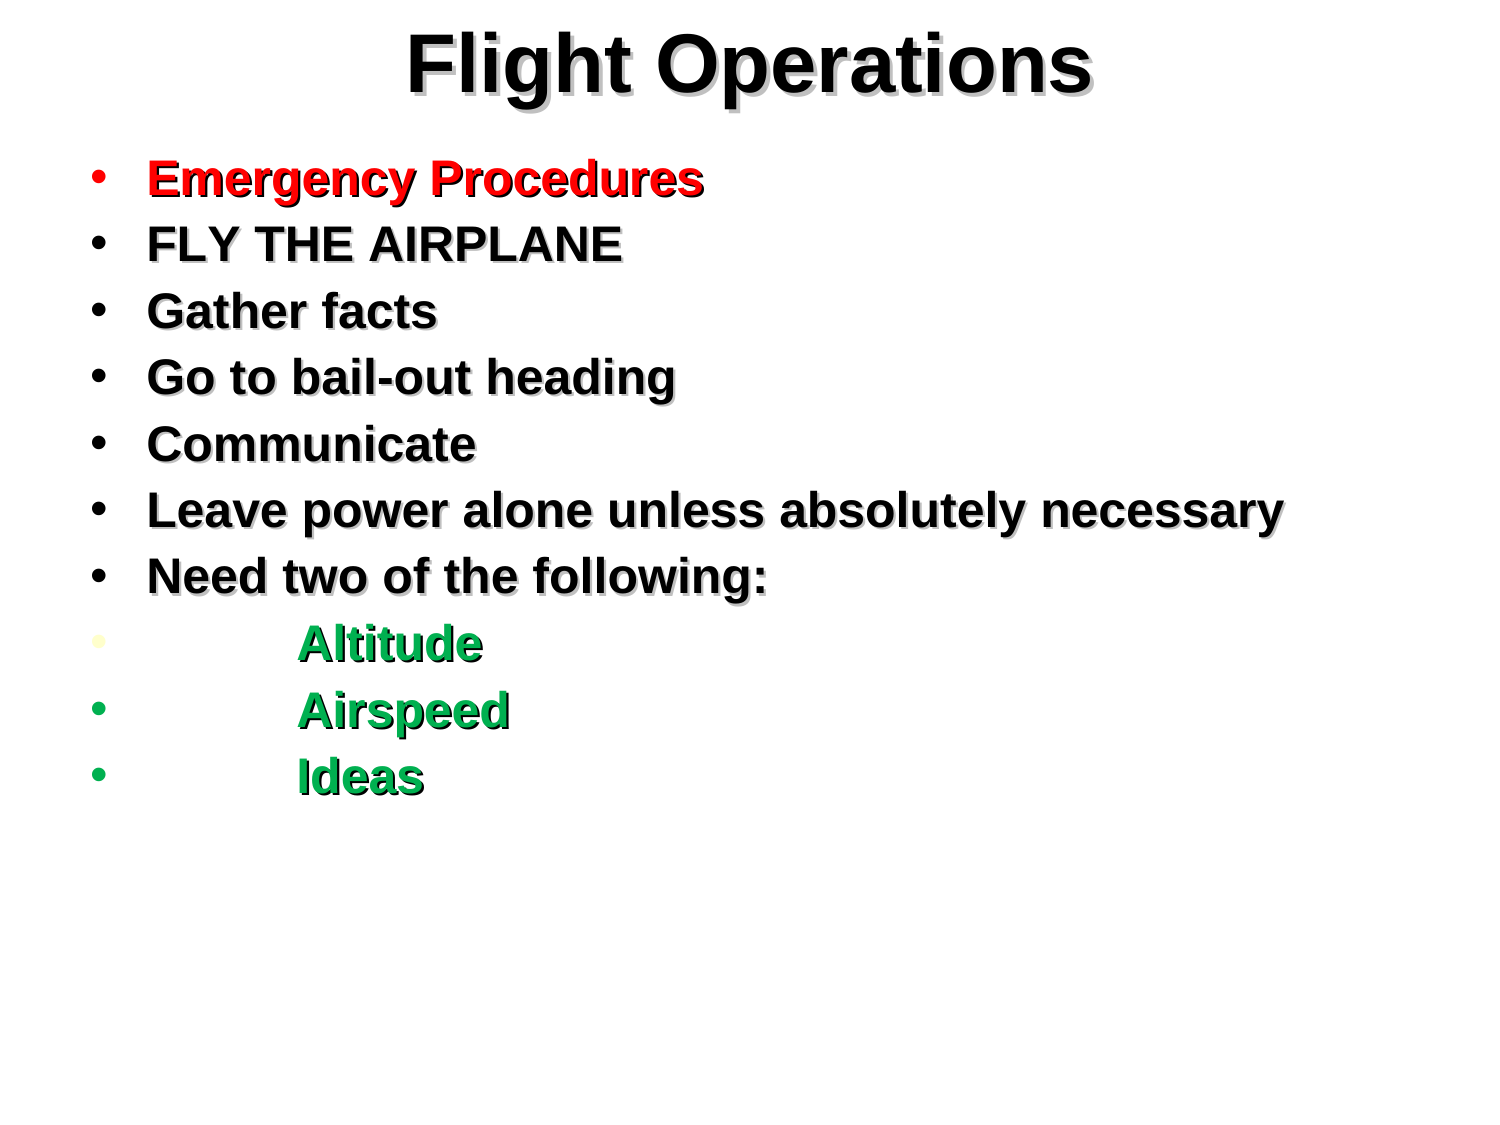

Flight Operations
# Emergency Procedures
FLY THE AIRPLANE
Gather facts
Go to bail-out heading
Communicate
Leave power alone unless absolutely necessary
Need two of the following:
	Altitude
	Airspeed
	Ideas